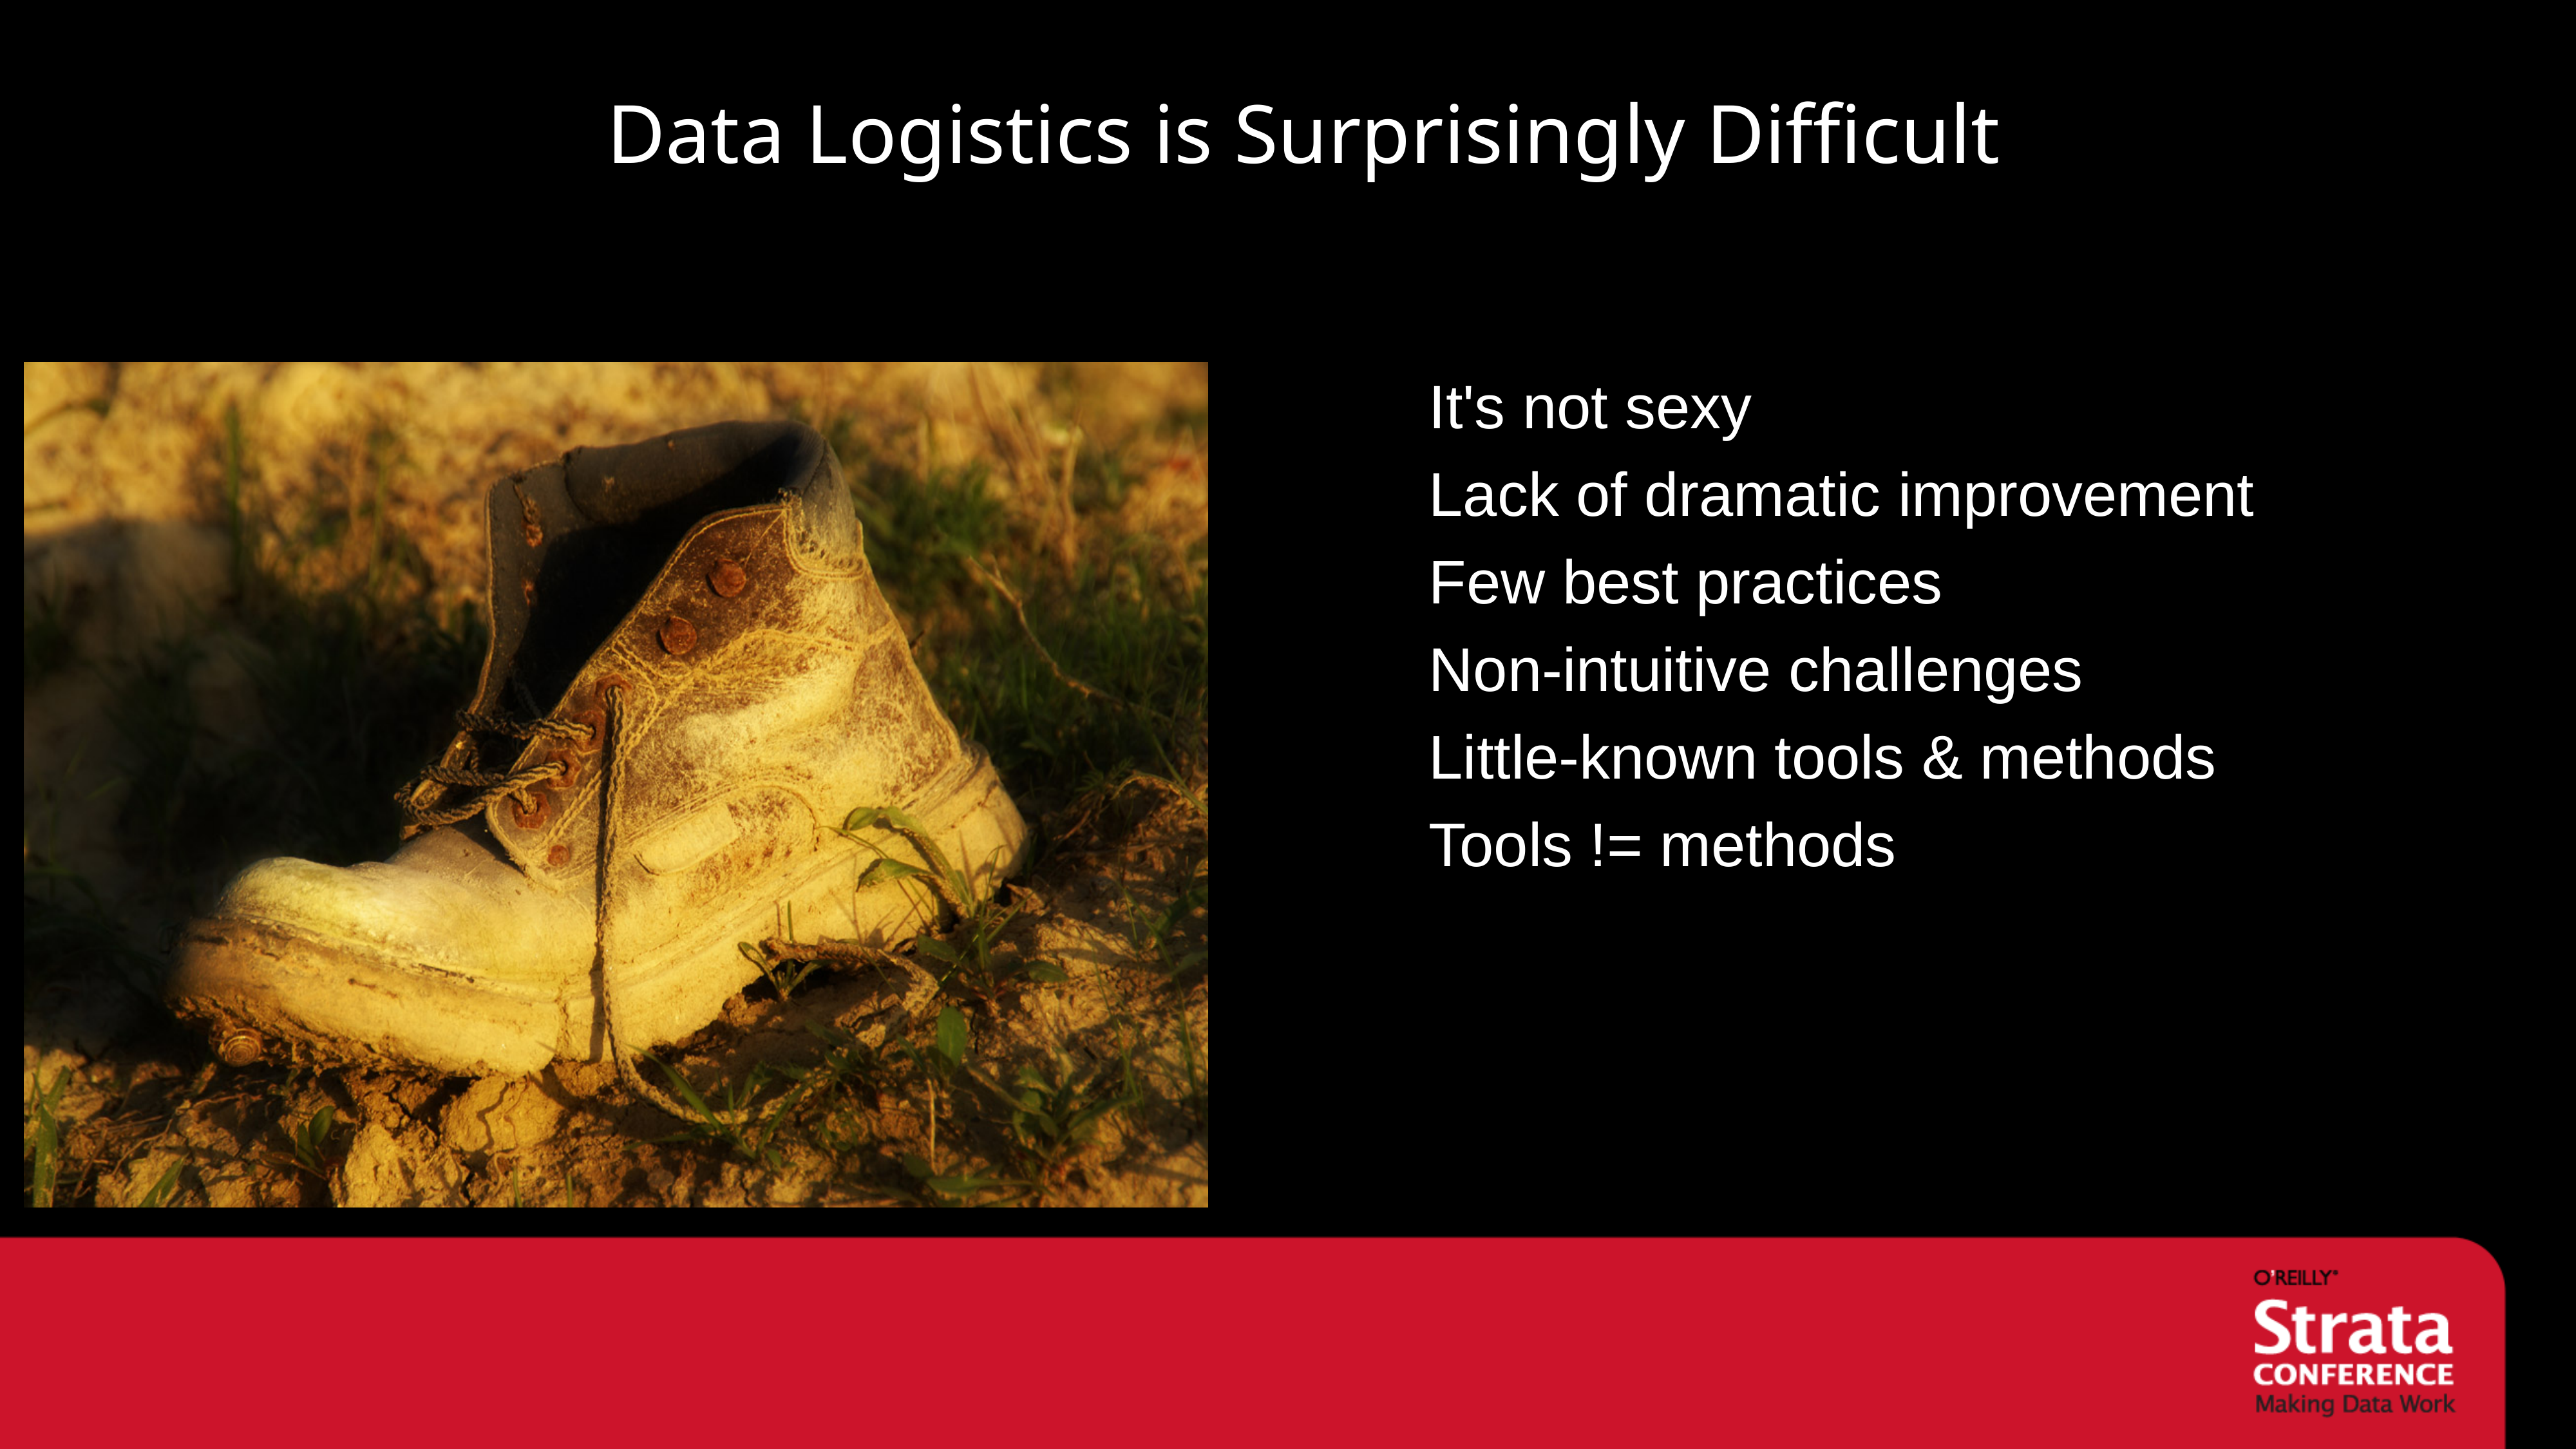

#
Data Logistics is Surprisingly Difficult
It's not sexy
Lack of dramatic improvement
Few best practices
Non-intuitive challenges
Little-known tools & methods
Tools != methods